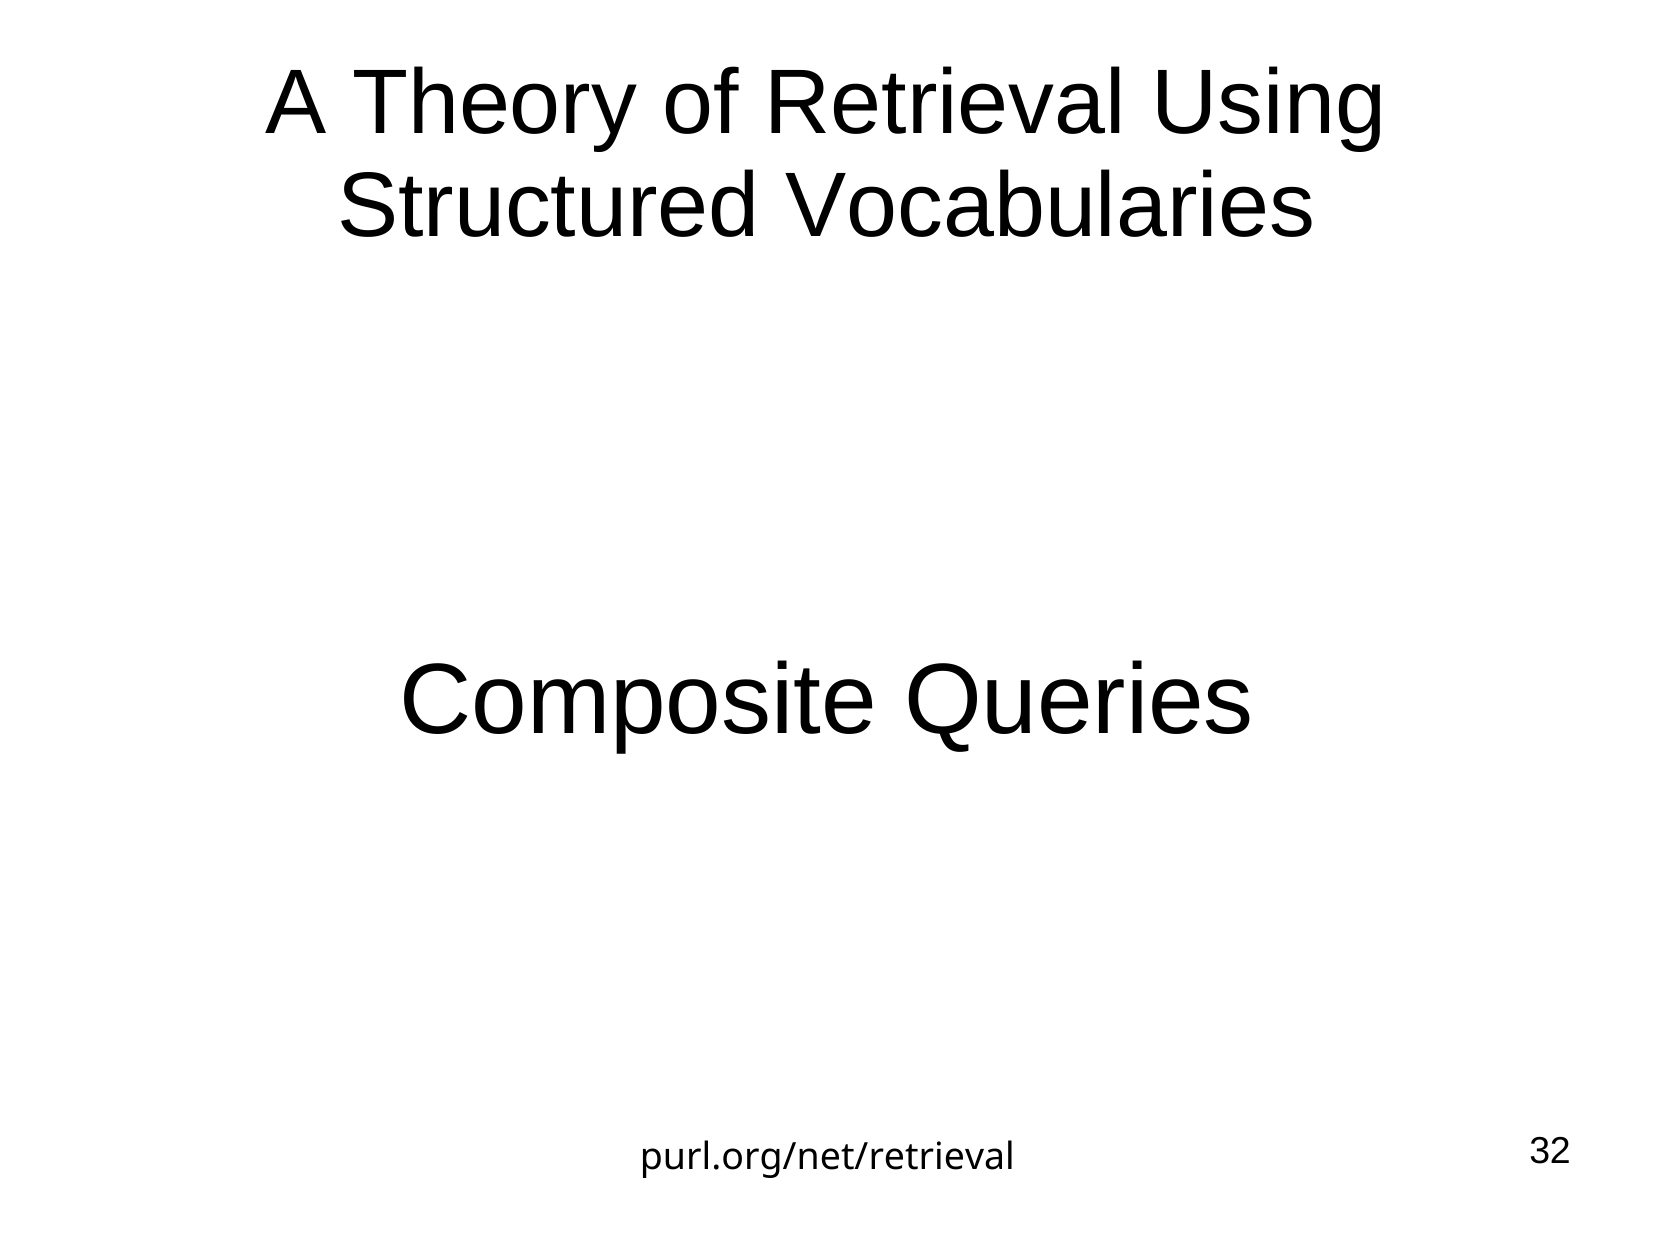

# A Theory of Retrieval Using Structured Vocabularies
Composite Queries
purl.org/net/retrieval
32